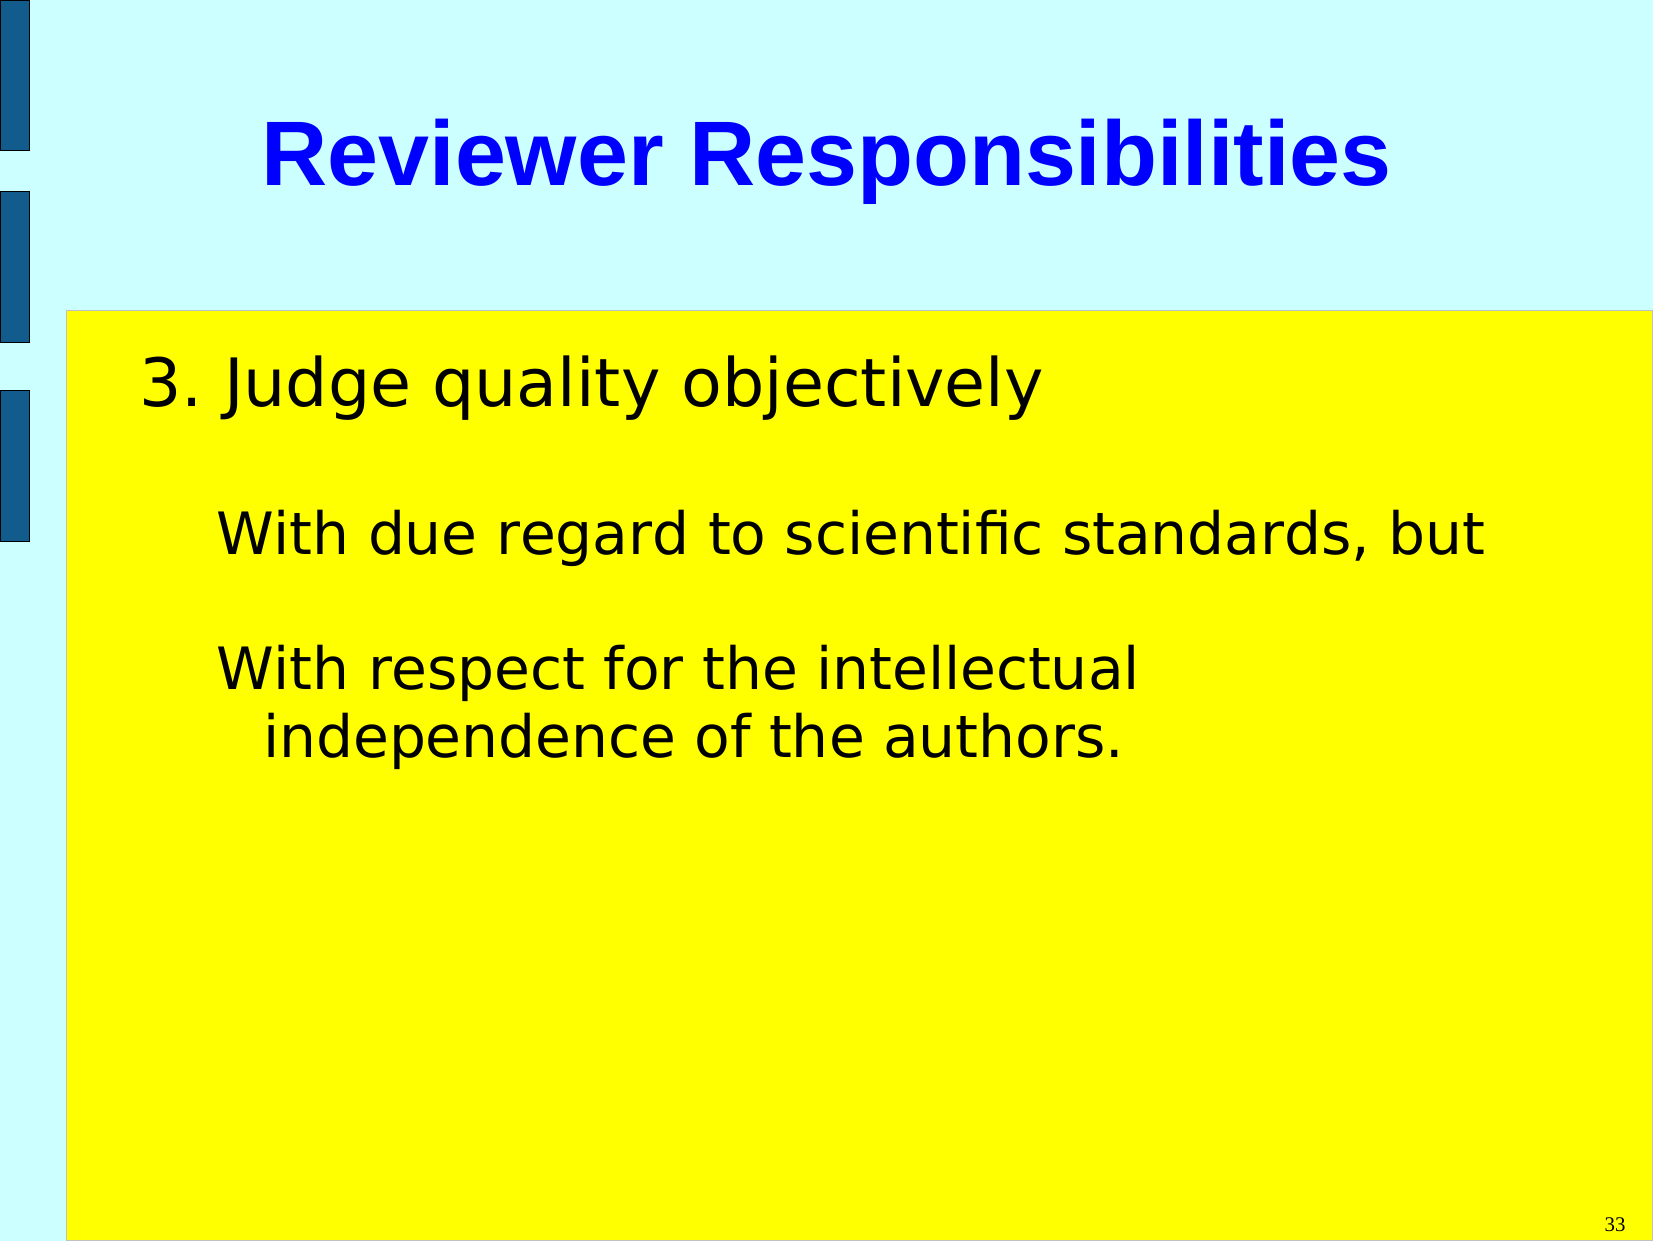

# Reviewer Responsibilities
3. Judge quality objectively
With due regard to scientific standards, but
With respect for the intellectual independence of the authors.